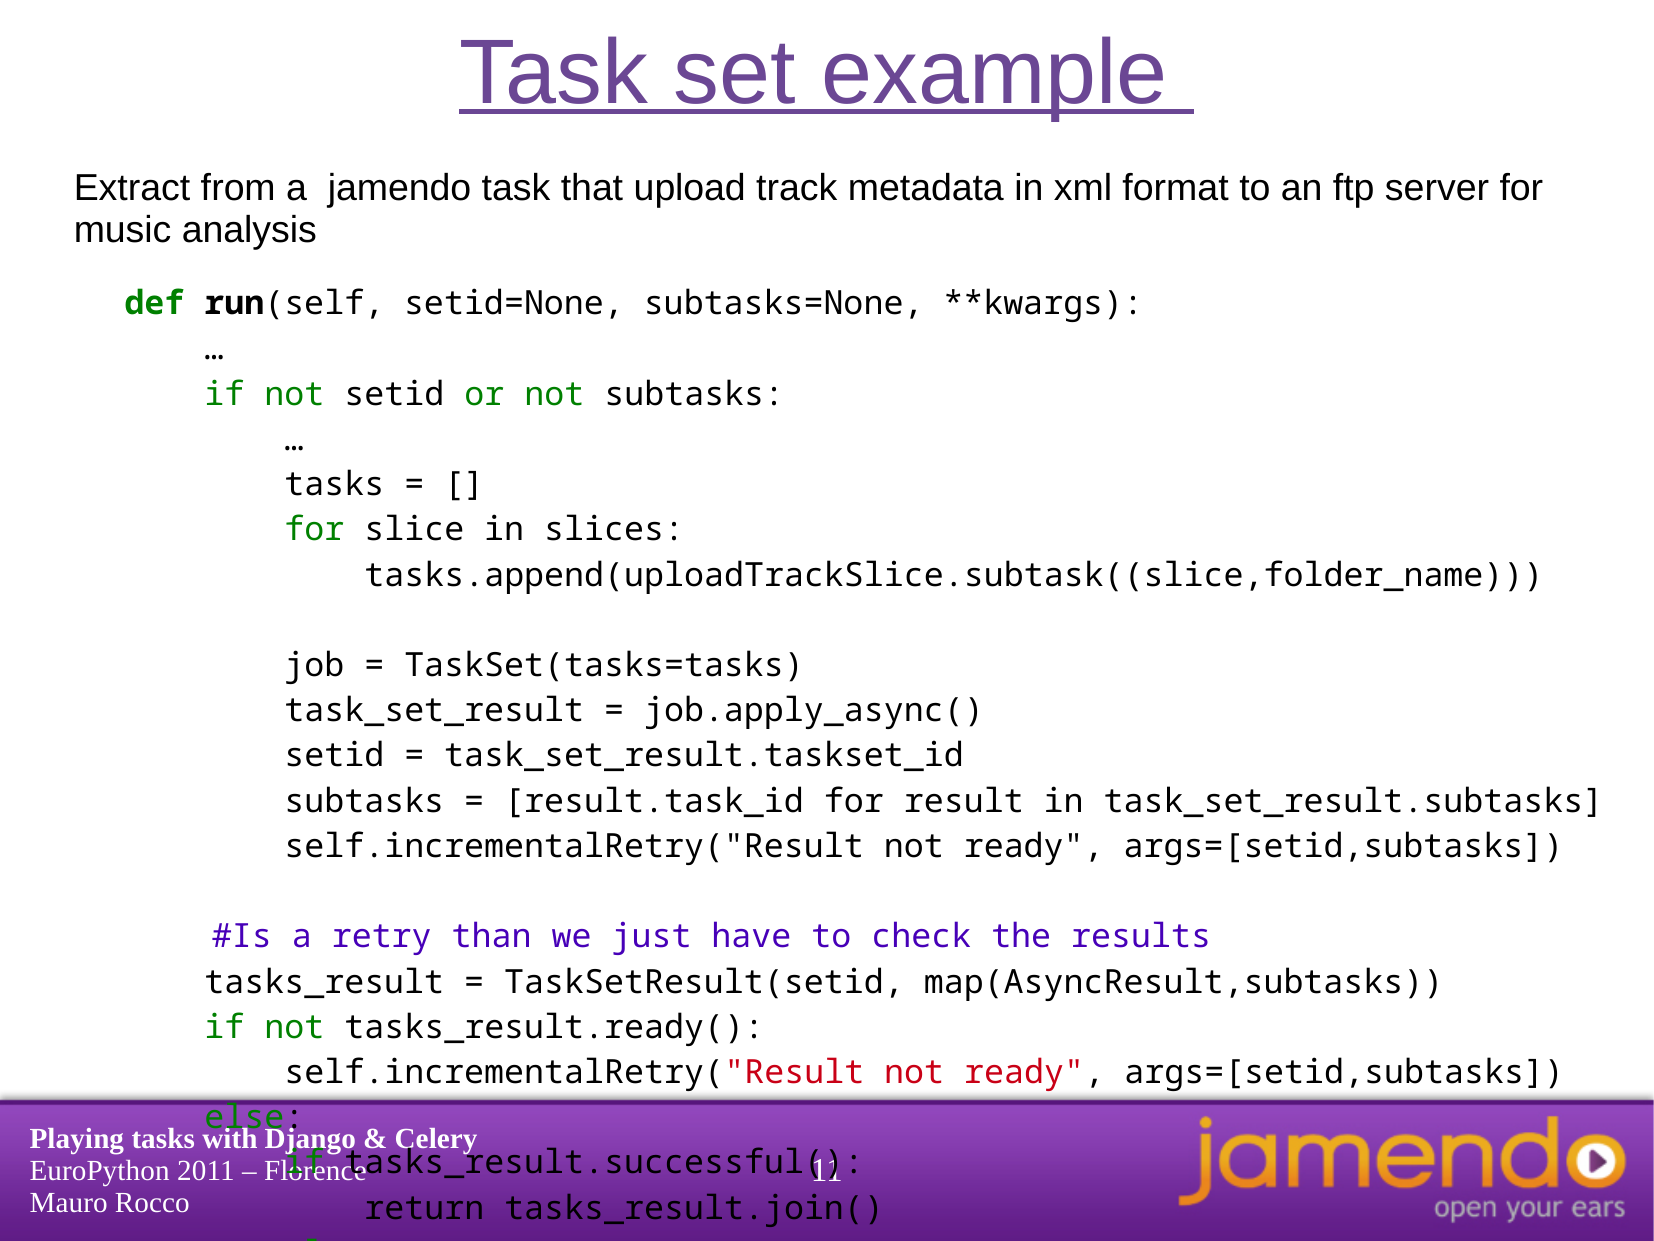

# Task set example
Extract from a jamendo task that upload track metadata in xml format to an ftp server for music analysis
 def run(self, setid=None, subtasks=None, **kwargs):
 …
 if not setid or not subtasks:
 …
 tasks = []
 for slice in slices:
 tasks.append(uploadTrackSlice.subtask((slice,folder_name)))
 job = TaskSet(tasks=tasks)
 task_set_result = job.apply_async()
 setid = task_set_result.taskset_id
 subtasks = [result.task_id for result in task_set_result.subtasks]
 self.incrementalRetry("Result not ready", args=[setid,subtasks])
		 #Is a retry than we just have to check the results
 tasks_result = TaskSetResult(setid, map(AsyncResult,subtasks))
 if not tasks_result.ready():
 self.incrementalRetry("Result not ready", args=[setid,subtasks])
 else:
 if tasks_result.successful():
 return tasks_result.join()
 else:
 raise Exception("Some of the tasks was failing")
11